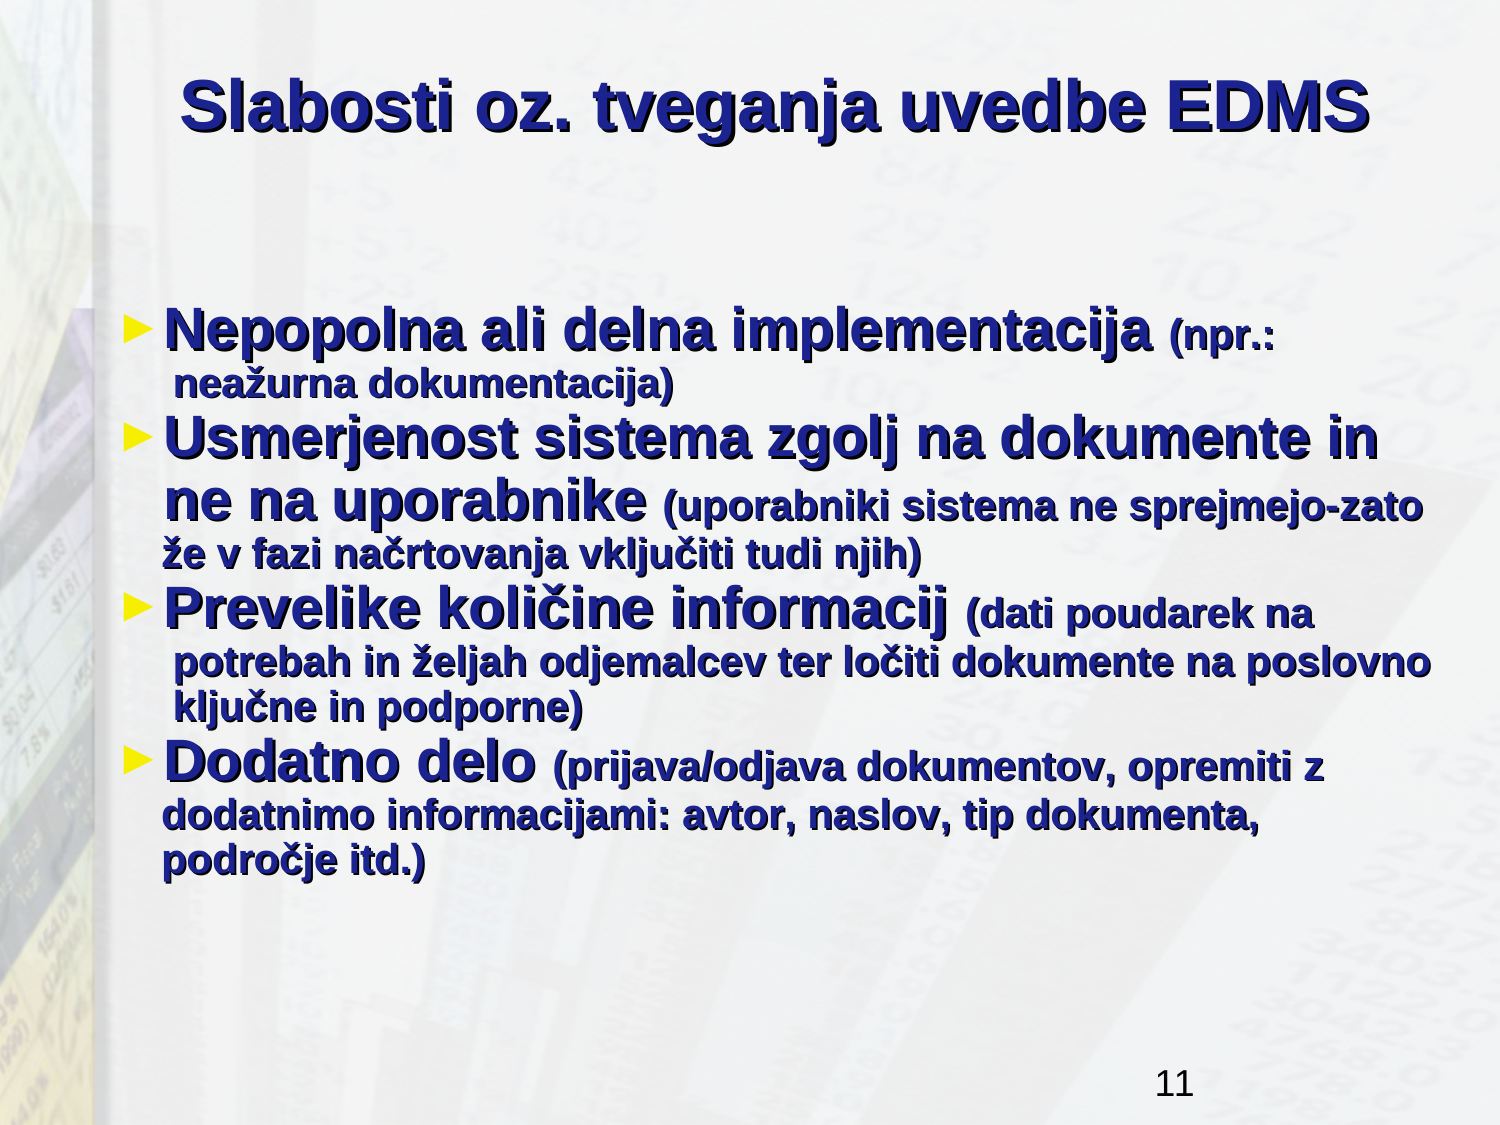

# Slabosti oz. tveganja uvedbe EDMS
Nepopolna ali delna implementacija (npr.:
 neažurna dokumentacija)
Usmerjenost sistema zgolj na dokumente in
 ne na uporabnike (uporabniki sistema ne sprejmejo-zato
 že v fazi načrtovanja vključiti tudi njih)
Prevelike količine informacij (dati poudarek na
 potrebah in željah odjemalcev ter ločiti dokumente na poslovno
 ključne in podporne)
Dodatno delo (prijava/odjava dokumentov, opremiti z
 dodatnimo informacijami: avtor, naslov, tip dokumenta,
 področje itd.)
11